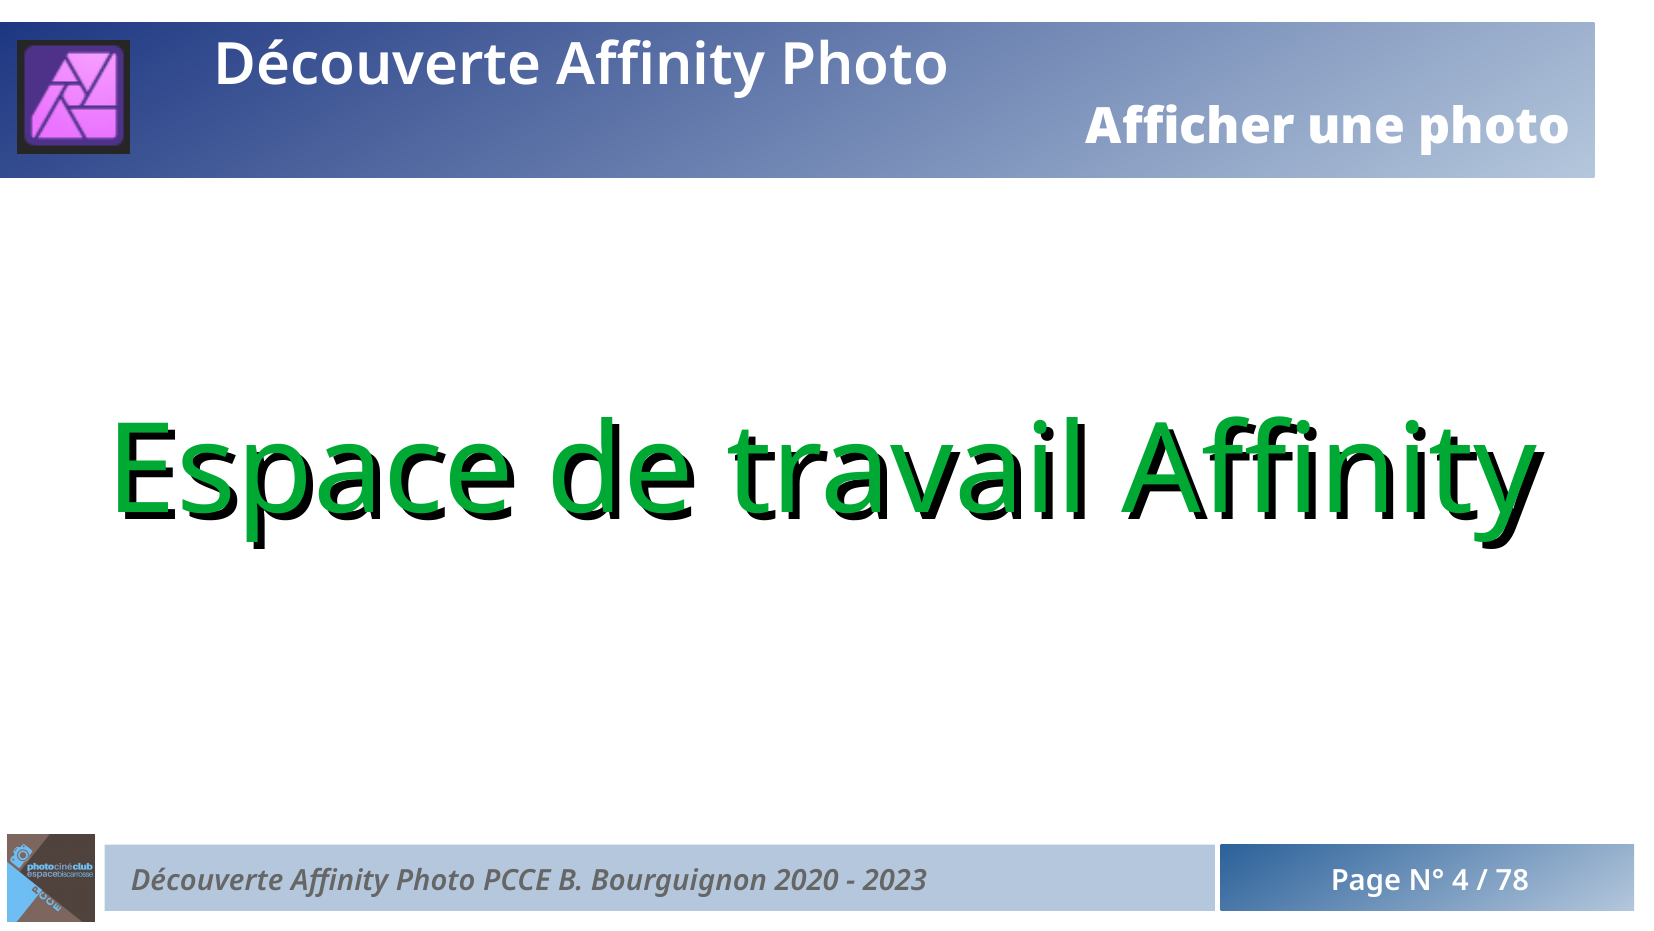

# Afficher une photo
Espace de travail Affinity